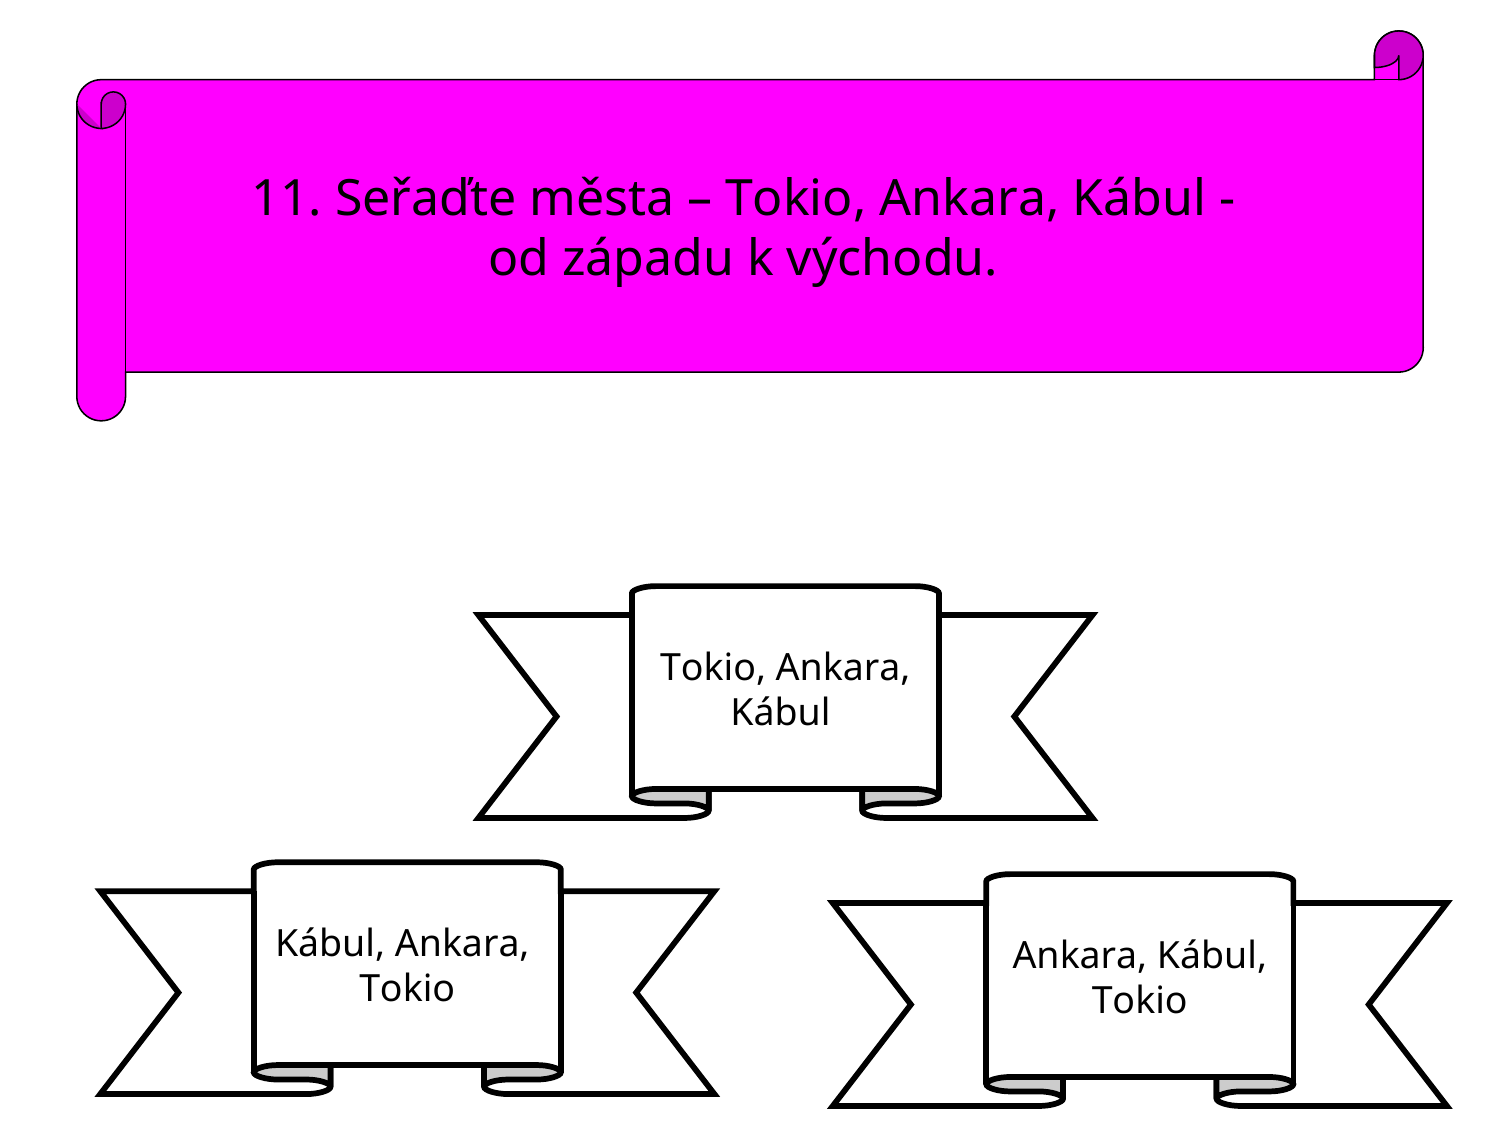

11. Seřaďte města – Tokio, Ankara, Kábul -
od západu k východu.
Tokio, Ankara,
Kábul
Kábul, Ankara,
Tokio
Ankara, Kábul,
Tokio